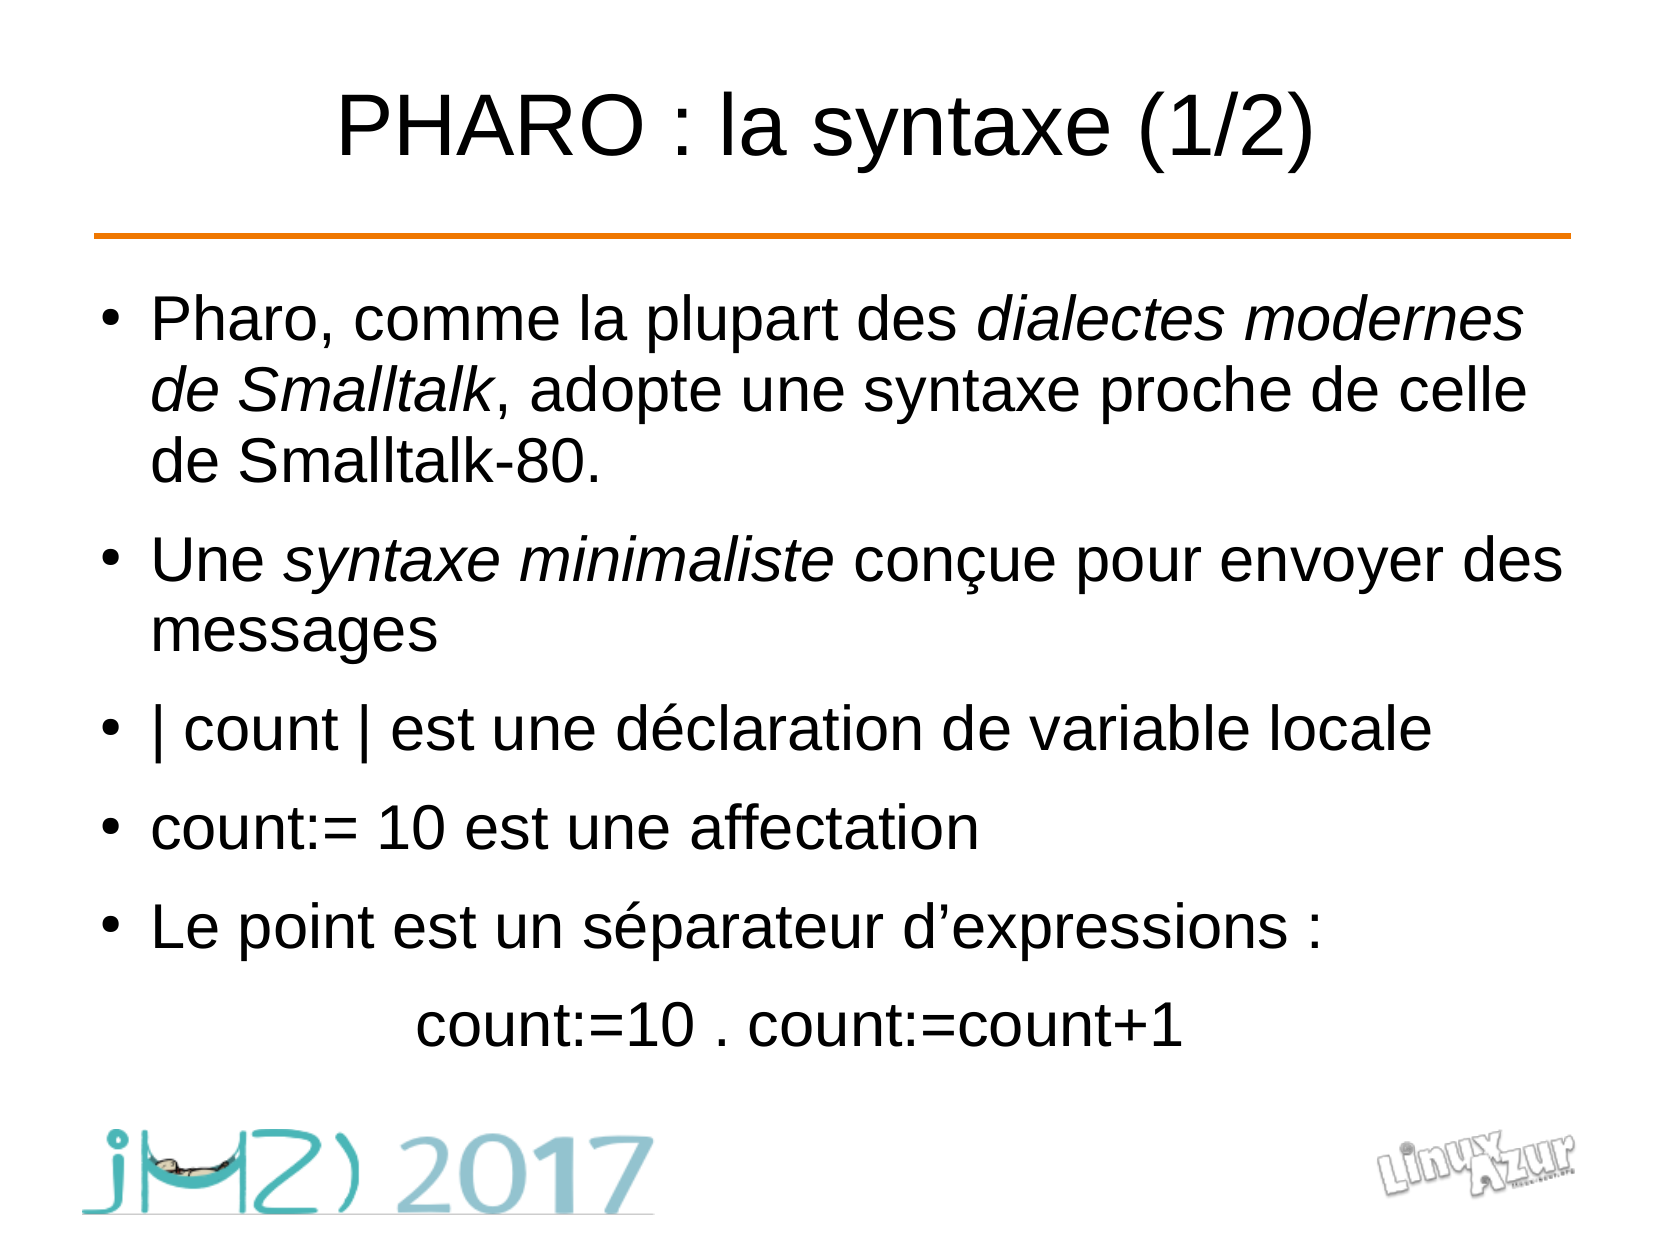

# PHARO : la syntaxe (1/2)
Pharo, comme la plupart des dialectes modernes de Smalltalk, adopte une syntaxe proche de celle de Smalltalk-80.
Une syntaxe minimaliste conçue pour envoyer des messages
| count | est une déclaration de variable locale
count:= 10 est une affectation
Le point est un séparateur d’expressions :
count:=10 . count:=count+1